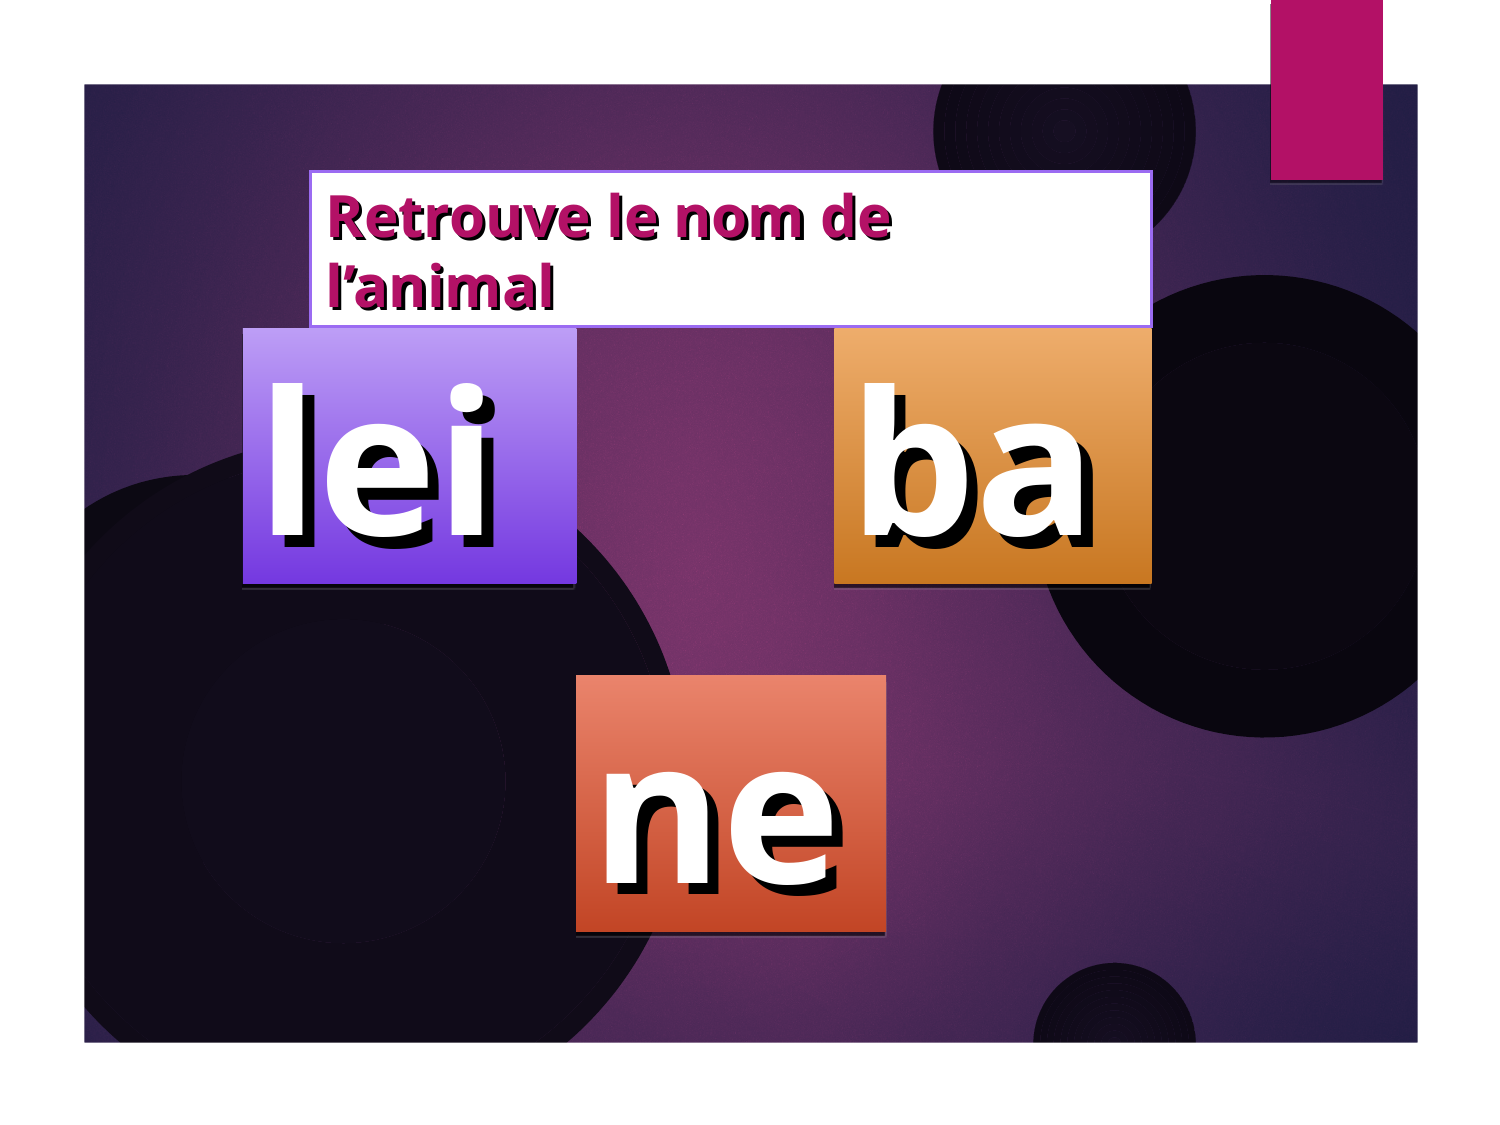

Retrouve le nom de l’animal
lei
ba
ne